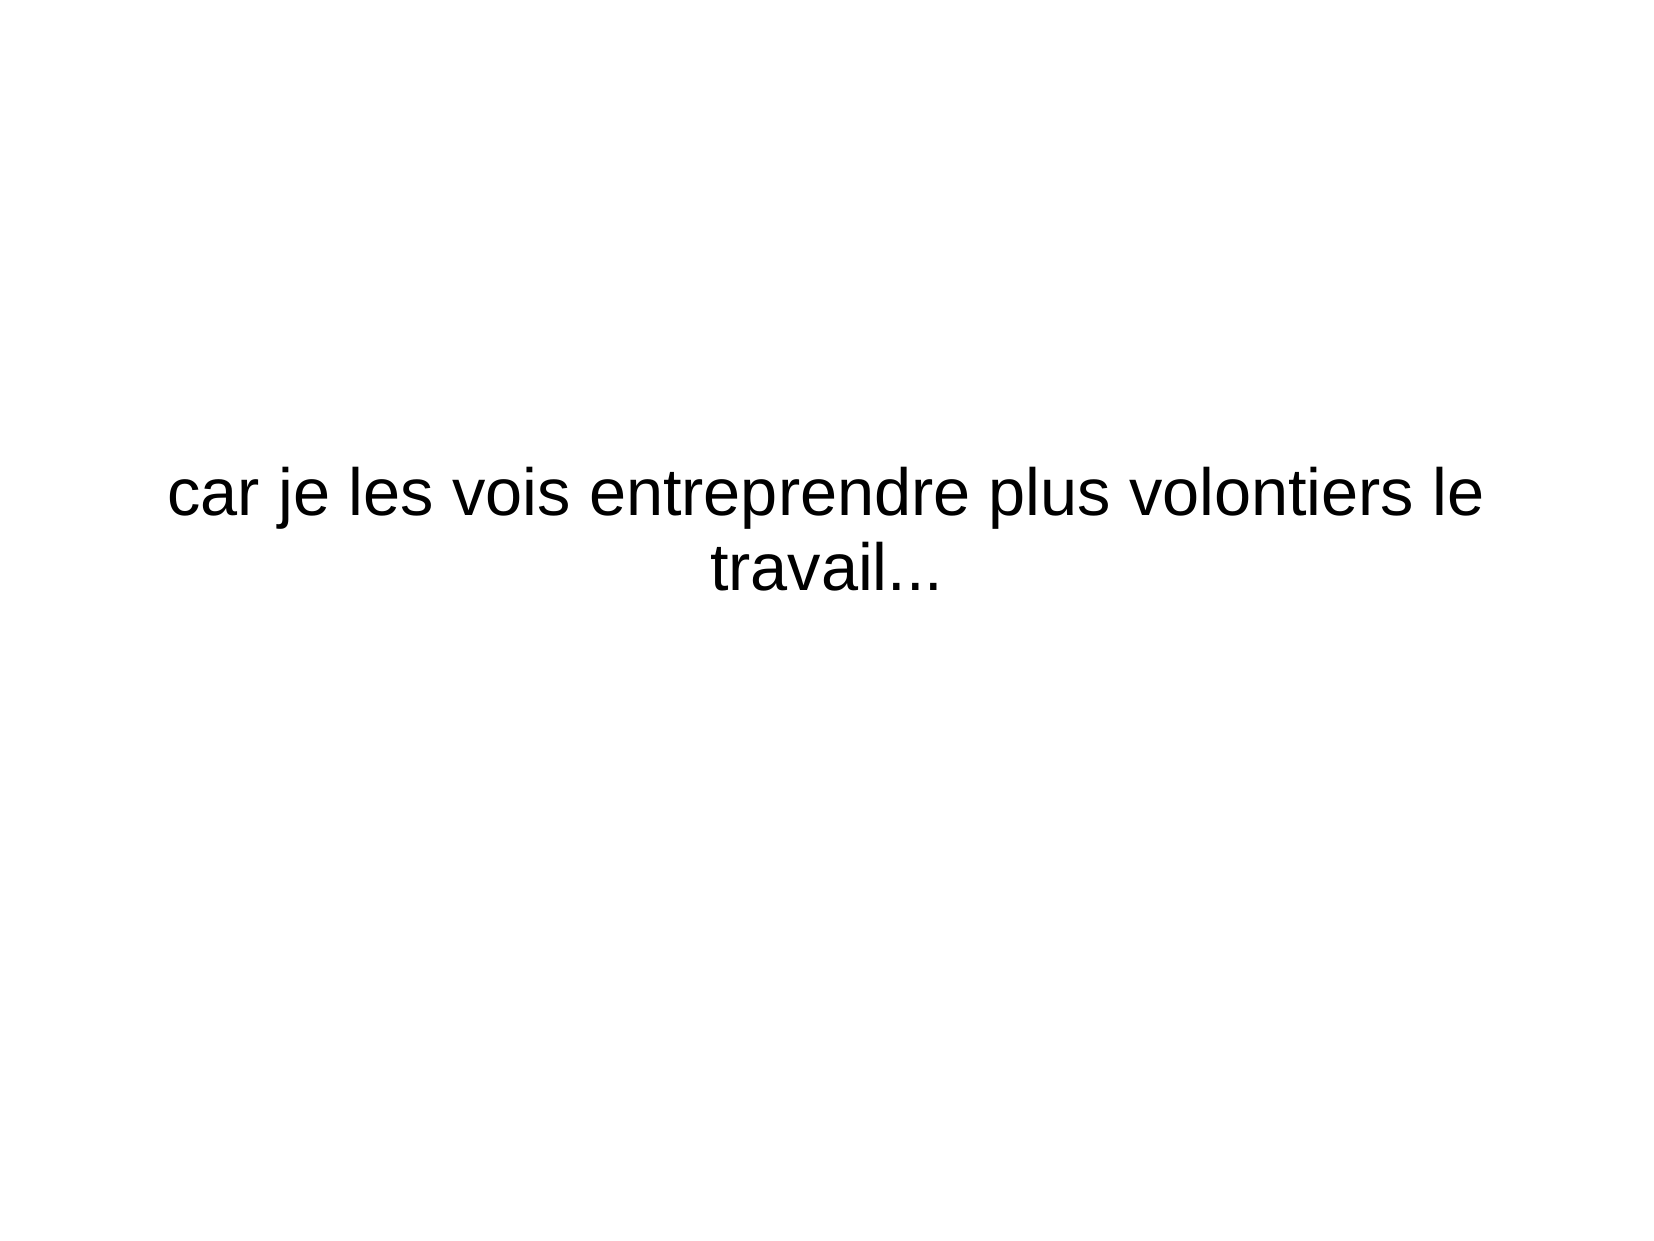

# car je les vois entreprendre plus volontiers le travail...